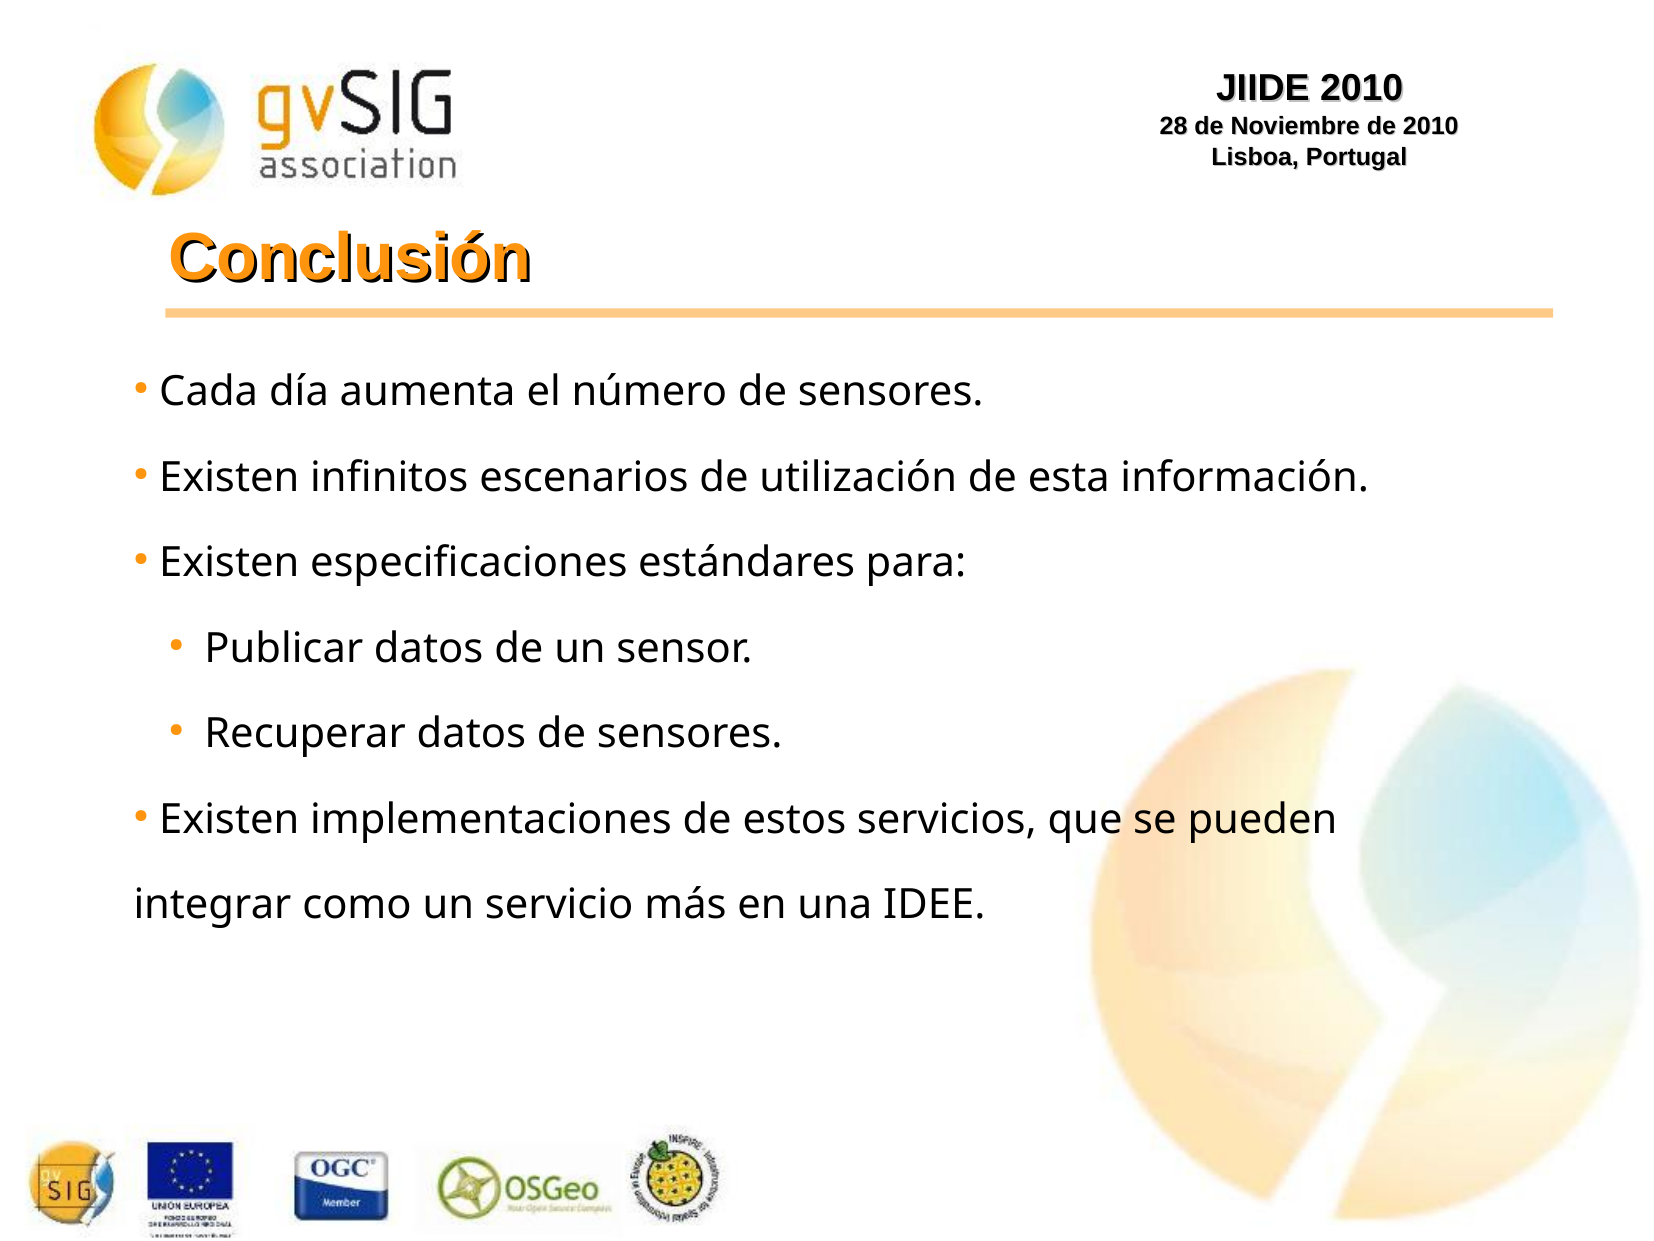

Conclusión
 Cada día aumenta el número de sensores.
 Existen infinitos escenarios de utilización de esta información.
 Existen especificaciones estándares para:
Publicar datos de un sensor.
Recuperar datos de sensores.
 Existen implementaciones de estos servicios, que se pueden integrar como un servicio más en una IDEE.
25/10/2006